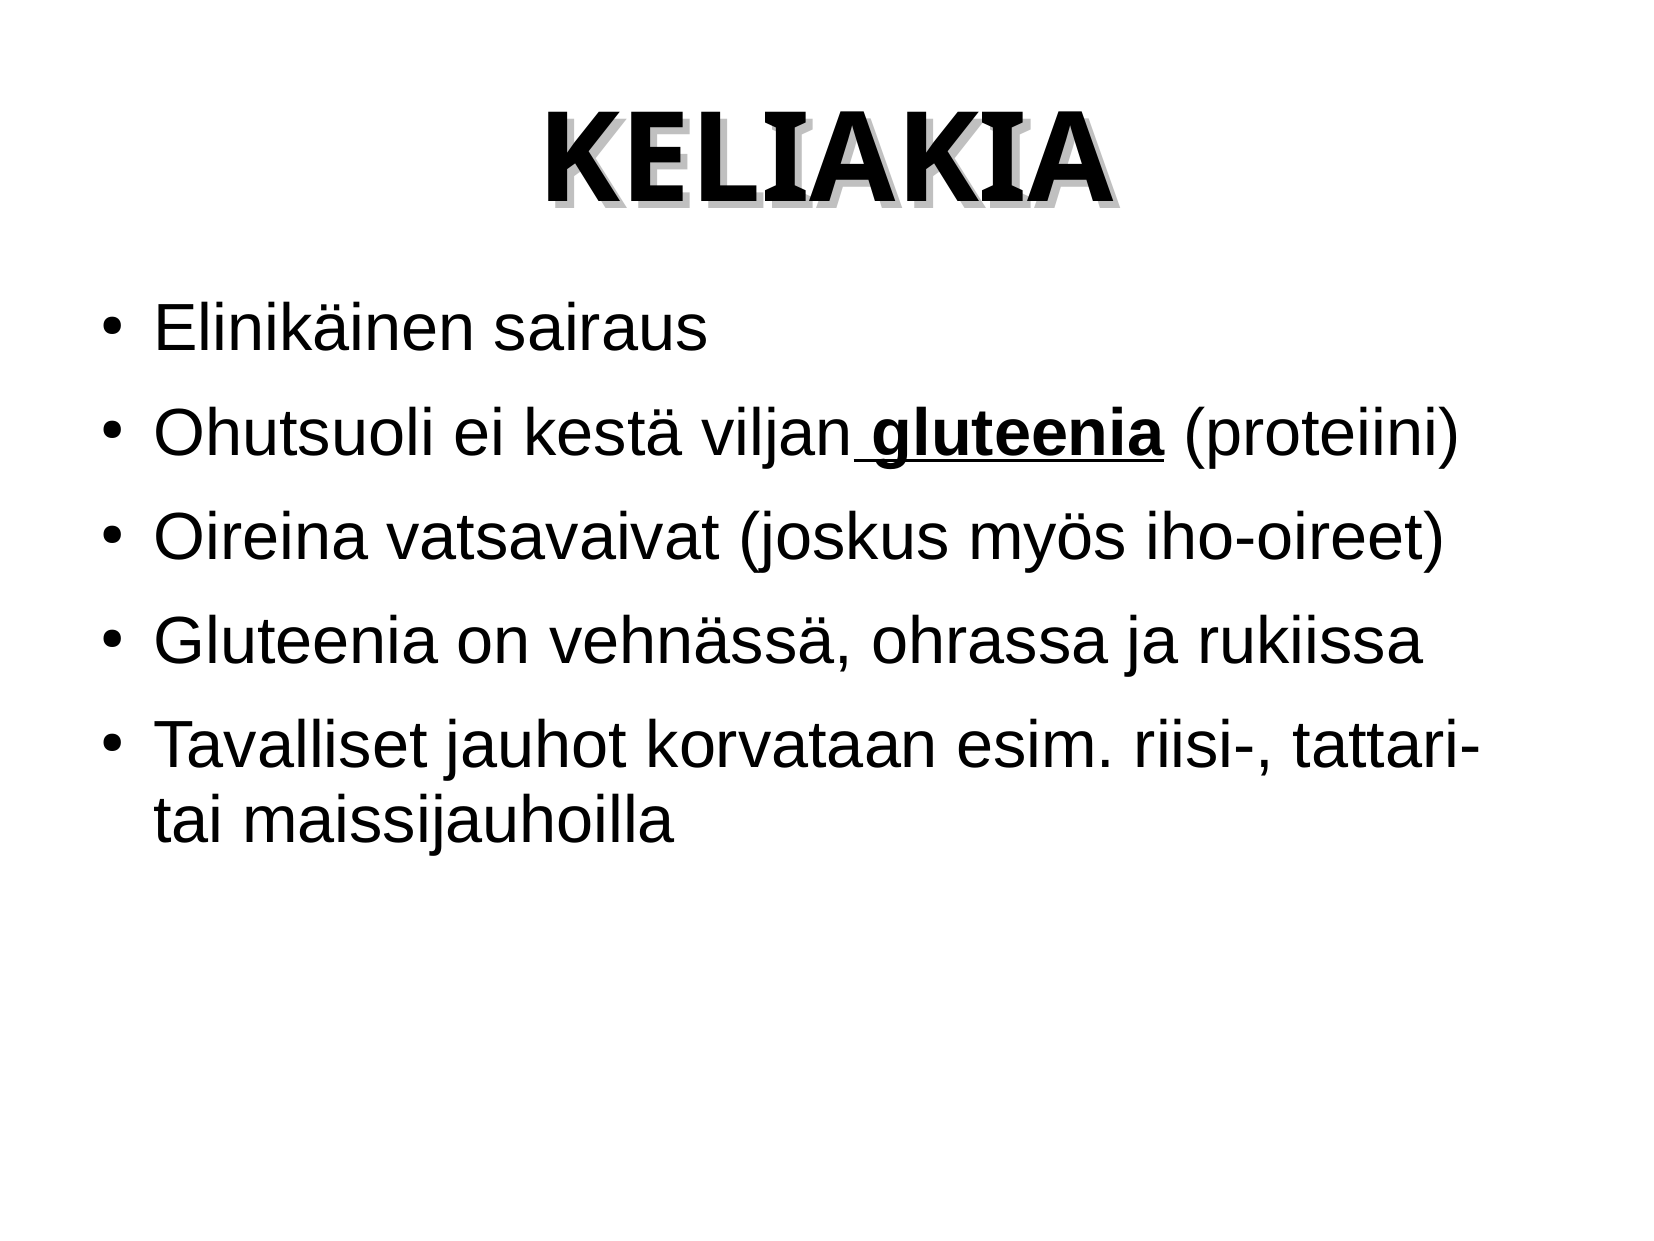

# KELIAKIA
Elinikäinen sairaus
Ohutsuoli ei kestä viljan gluteenia (proteiini)
Oireina vatsavaivat (joskus myös iho-oireet)
Gluteenia on vehnässä, ohrassa ja rukiissa
Tavalliset jauhot korvataan esim. riisi-, tattari- tai maissijauhoilla